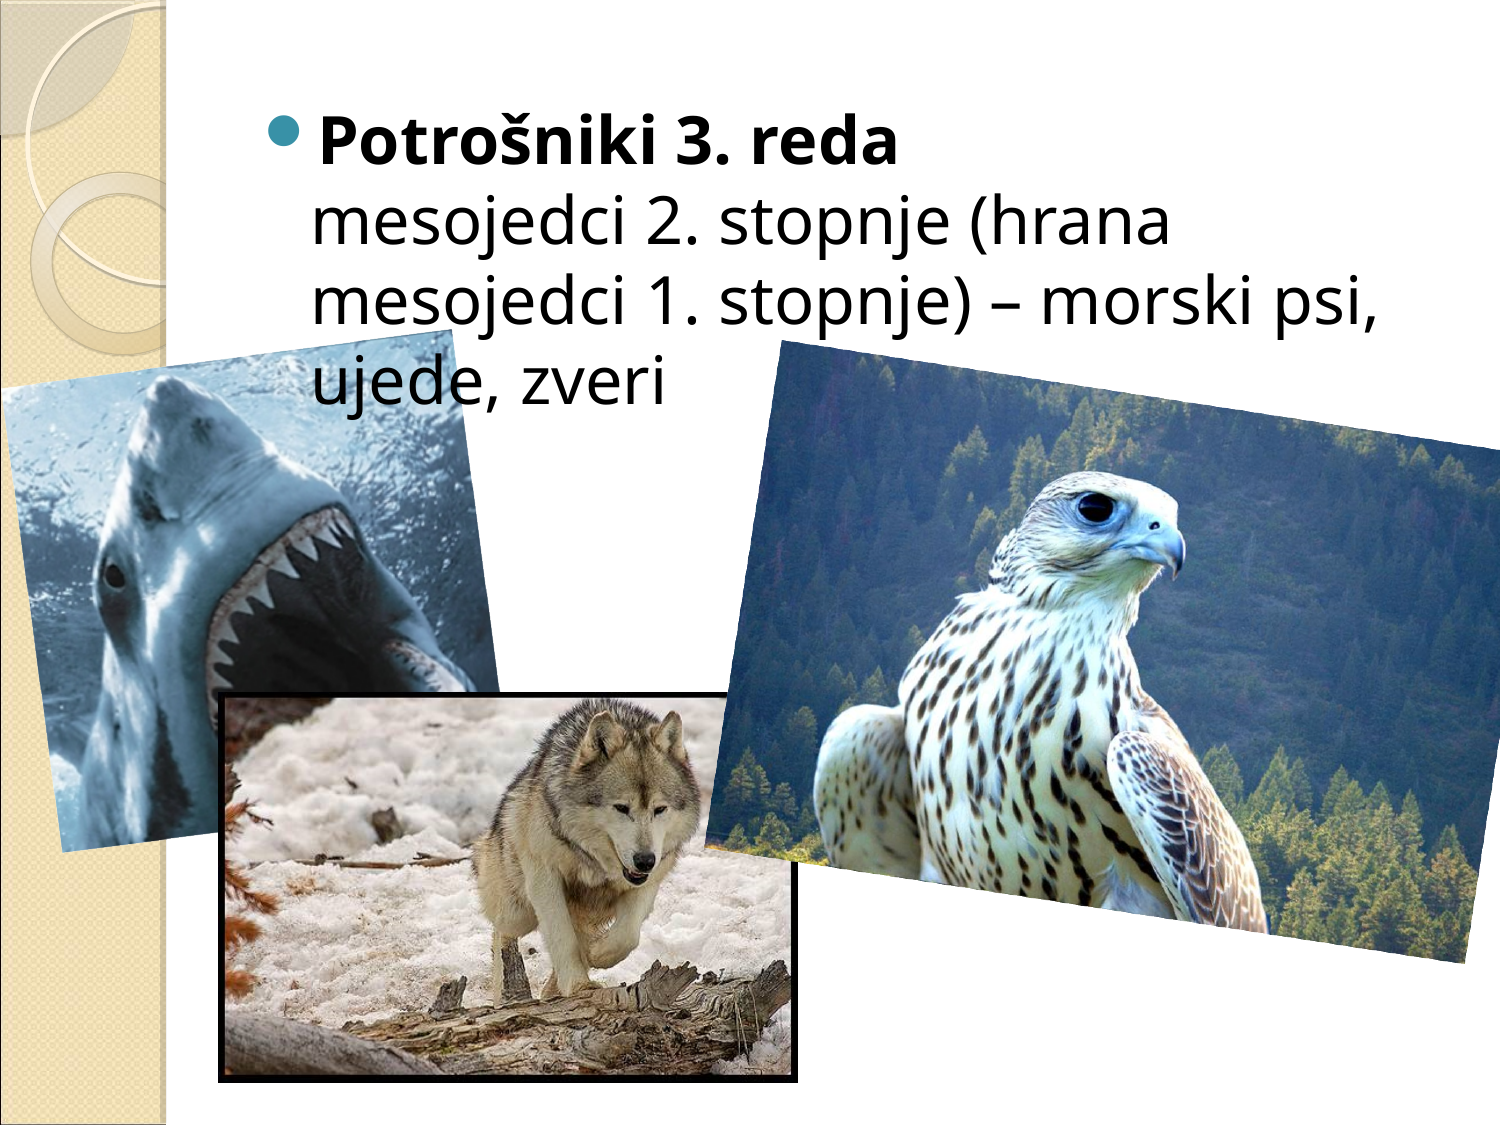

# Potrošniki 3. reda mesojedci 2. stopnje (hrana mesojedci 1. stopnje) – morski psi, ujede, zveri